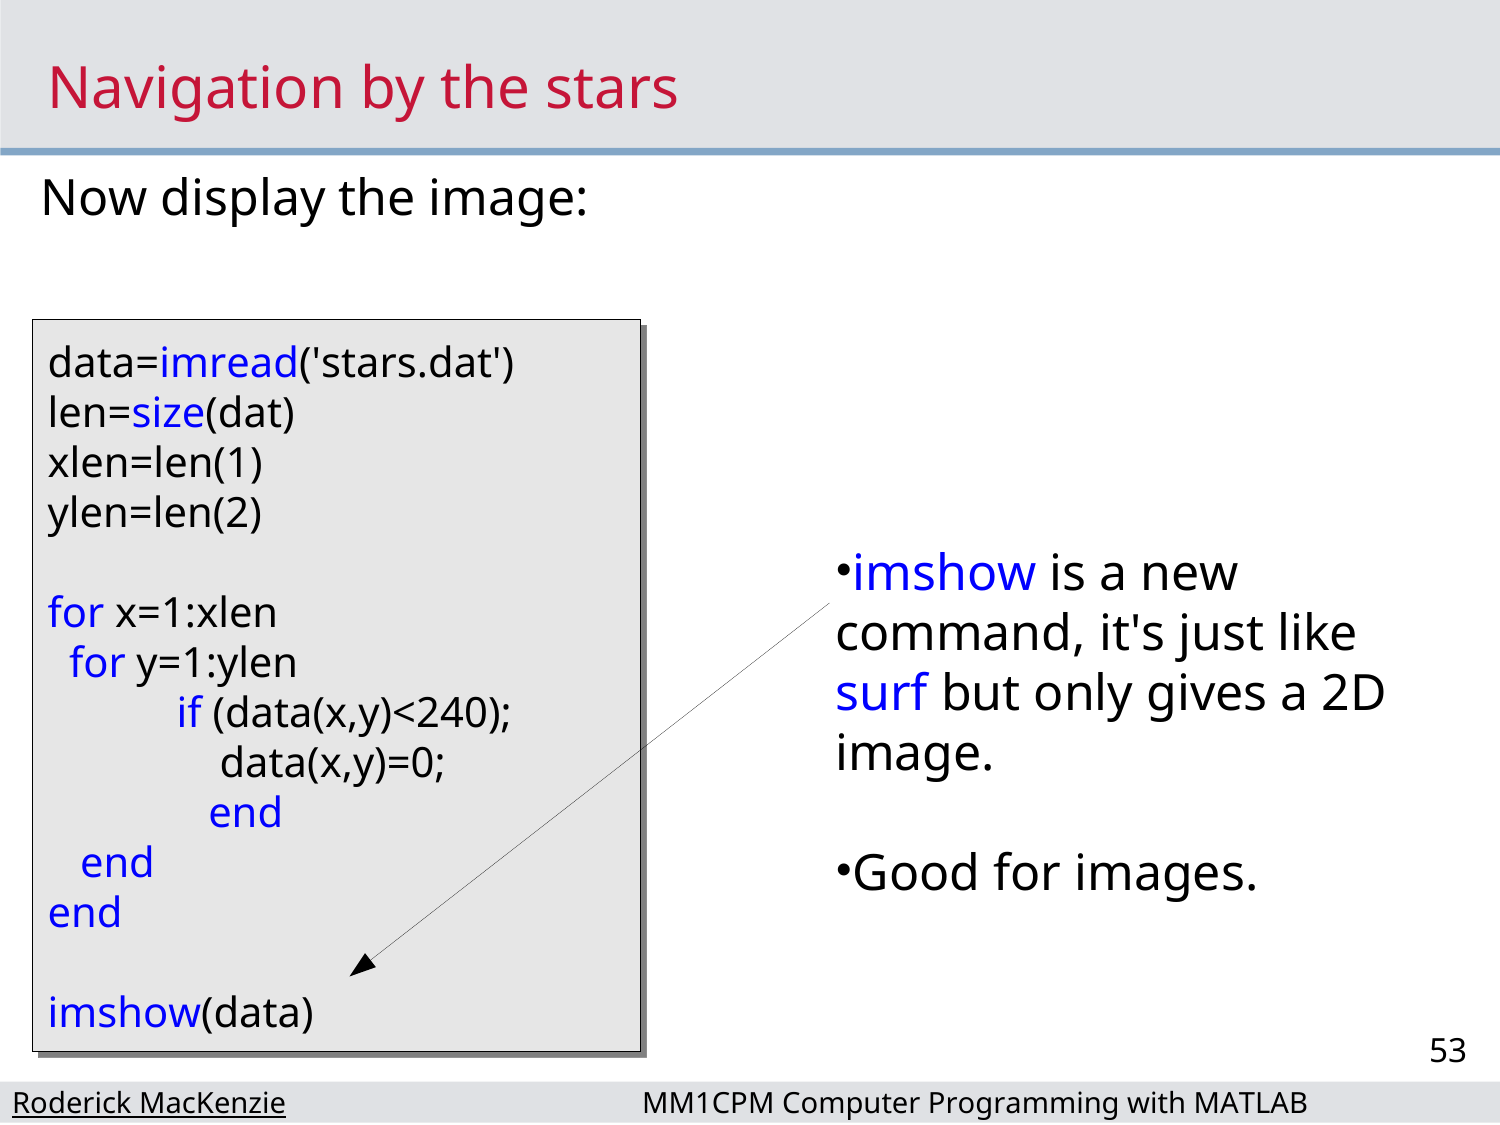

# Navigation by the stars
Now display the image:
data=imread('stars.dat')
len=size(dat)
xlen=len(1)
ylen=len(2)
for x=1:xlen
 for y=1:ylen
 if (data(x,y)<240);
 data(x,y)=0;
	 end
 end
end
imshow(data)
imshow is a new command, it's just like surf but only gives a 2D image.
Good for images.